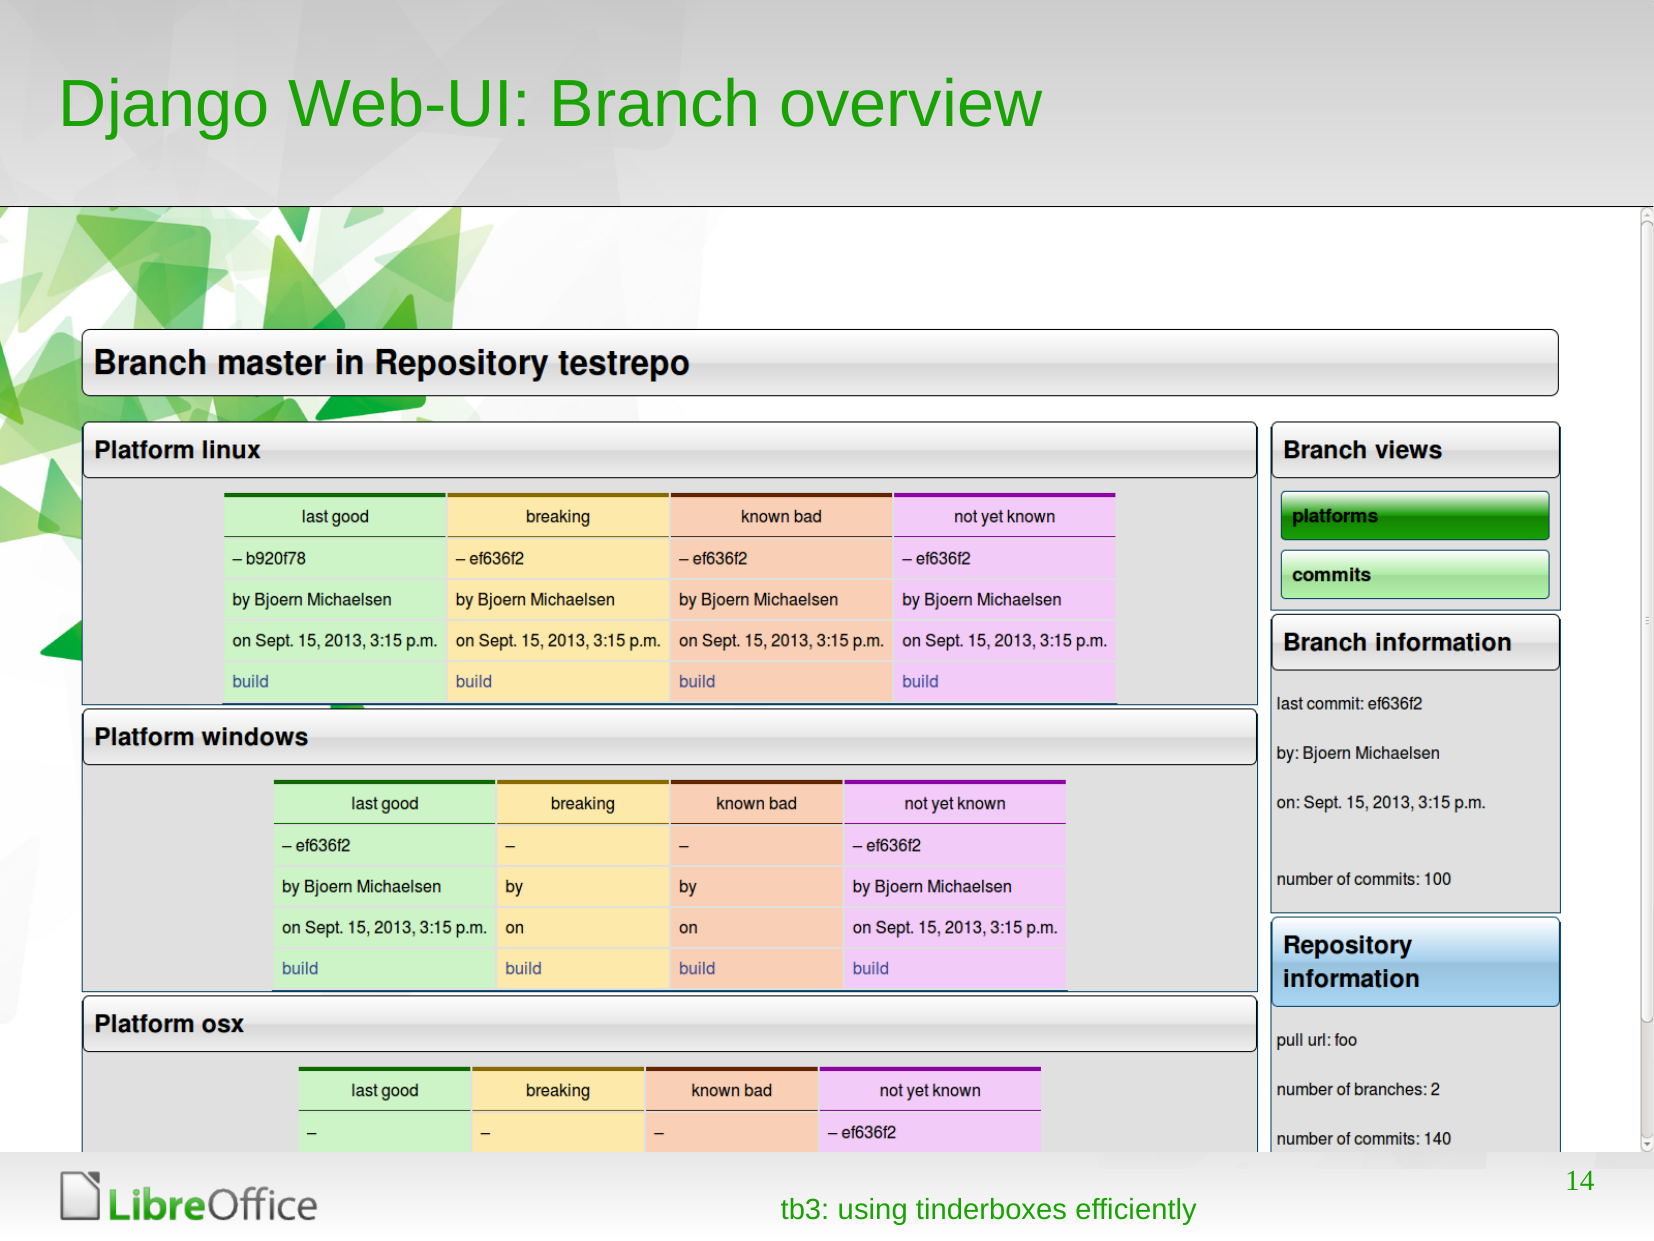

# Django Web-UI: Branch overview
14
liberating productivity